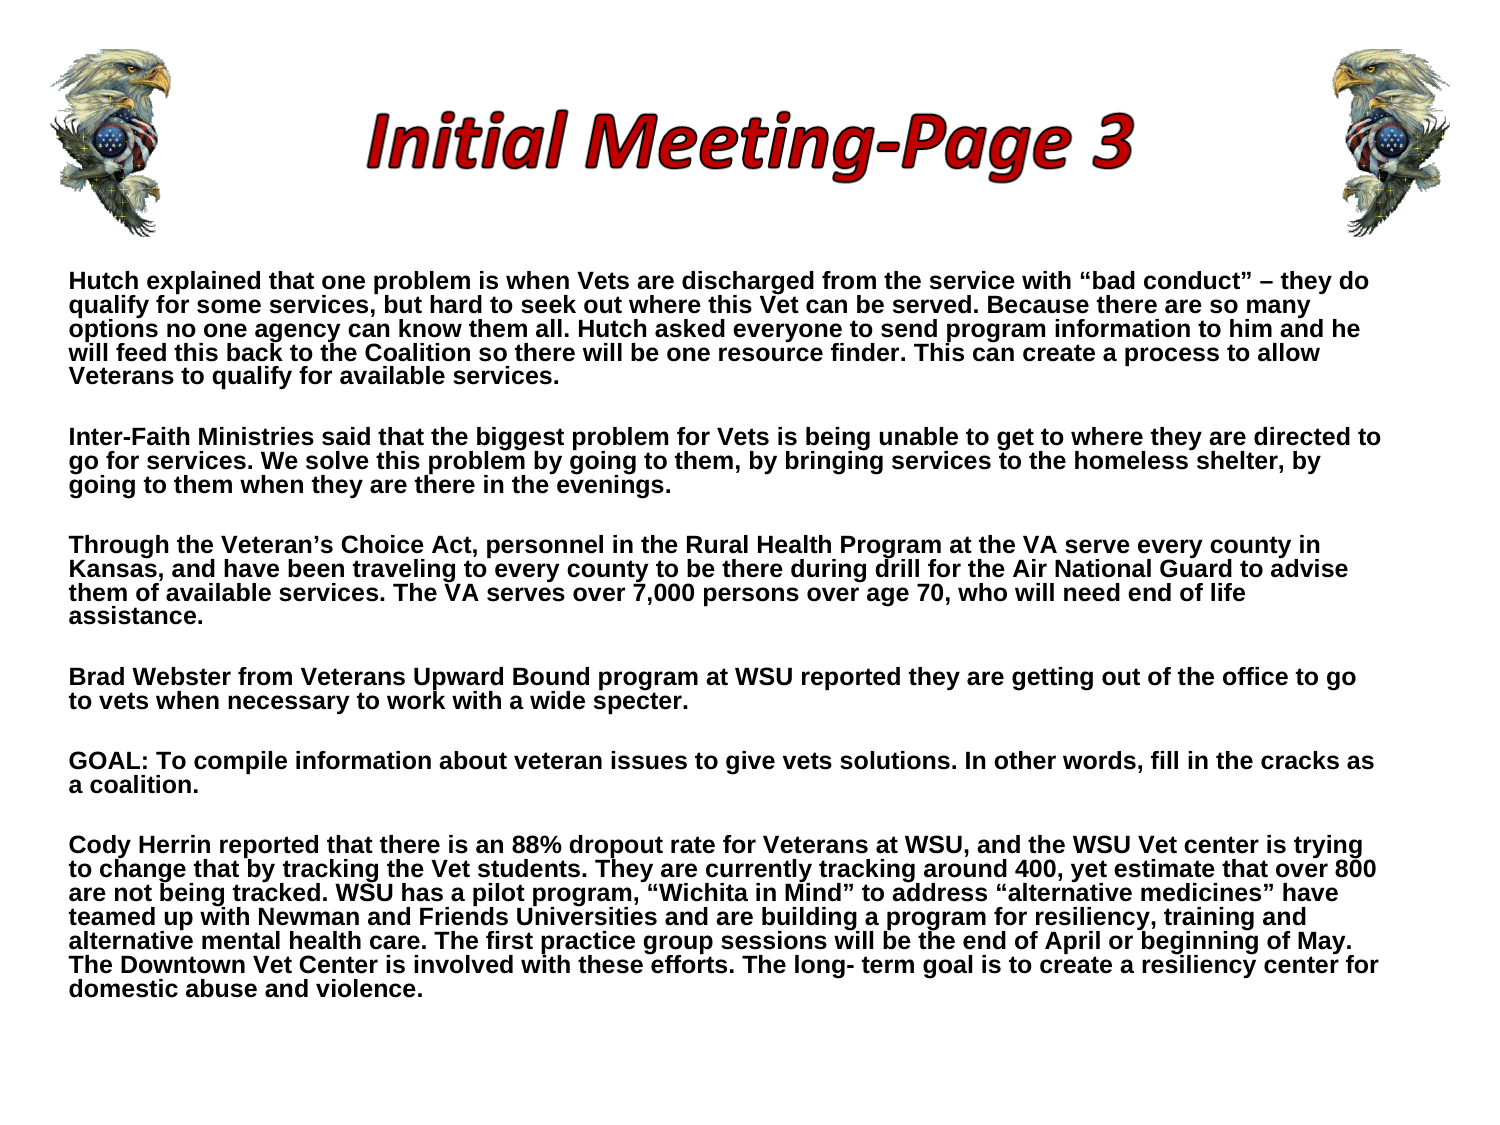

Hutch explained that one problem is when Vets are discharged from the service with “bad conduct” – they do qualify for some services, but hard to seek out where this Vet can be served. Because there are so many options no one agency can know them all. Hutch asked everyone to send program information to him and he will feed this back to the Coalition so there will be one resource finder. This can create a process to allow Veterans to qualify for available services.
Inter-Faith Ministries said that the biggest problem for Vets is being unable to get to where they are directed to go for services. We solve this problem by going to them, by bringing services to the homeless shelter, by going to them when they are there in the evenings.
Through the Veteran’s Choice Act, personnel in the Rural Health Program at the VA serve every county in Kansas, and have been traveling to every county to be there during drill for the Air National Guard to advise them of available services. The VA serves over 7,000 persons over age 70, who will need end of life assistance.
Brad Webster from Veterans Upward Bound program at WSU reported they are getting out of the office to go to vets when necessary to work with a wide specter.
GOAL: To compile information about veteran issues to give vets solutions. In other words, fill in the cracks as a coalition.
Cody Herrin reported that there is an 88% dropout rate for Veterans at WSU, and the WSU Vet center is trying to change that by tracking the Vet students. They are currently tracking around 400, yet estimate that over 800 are not being tracked. WSU has a pilot program, “Wichita in Mind” to address “alternative medicines” have teamed up with Newman and Friends Universities and are building a program for resiliency, training and alternative mental health care. The first practice group sessions will be the end of April or beginning of May. The Downtown Vet Center is involved with these efforts. The long- term goal is to create a resiliency center for domestic abuse and violence.